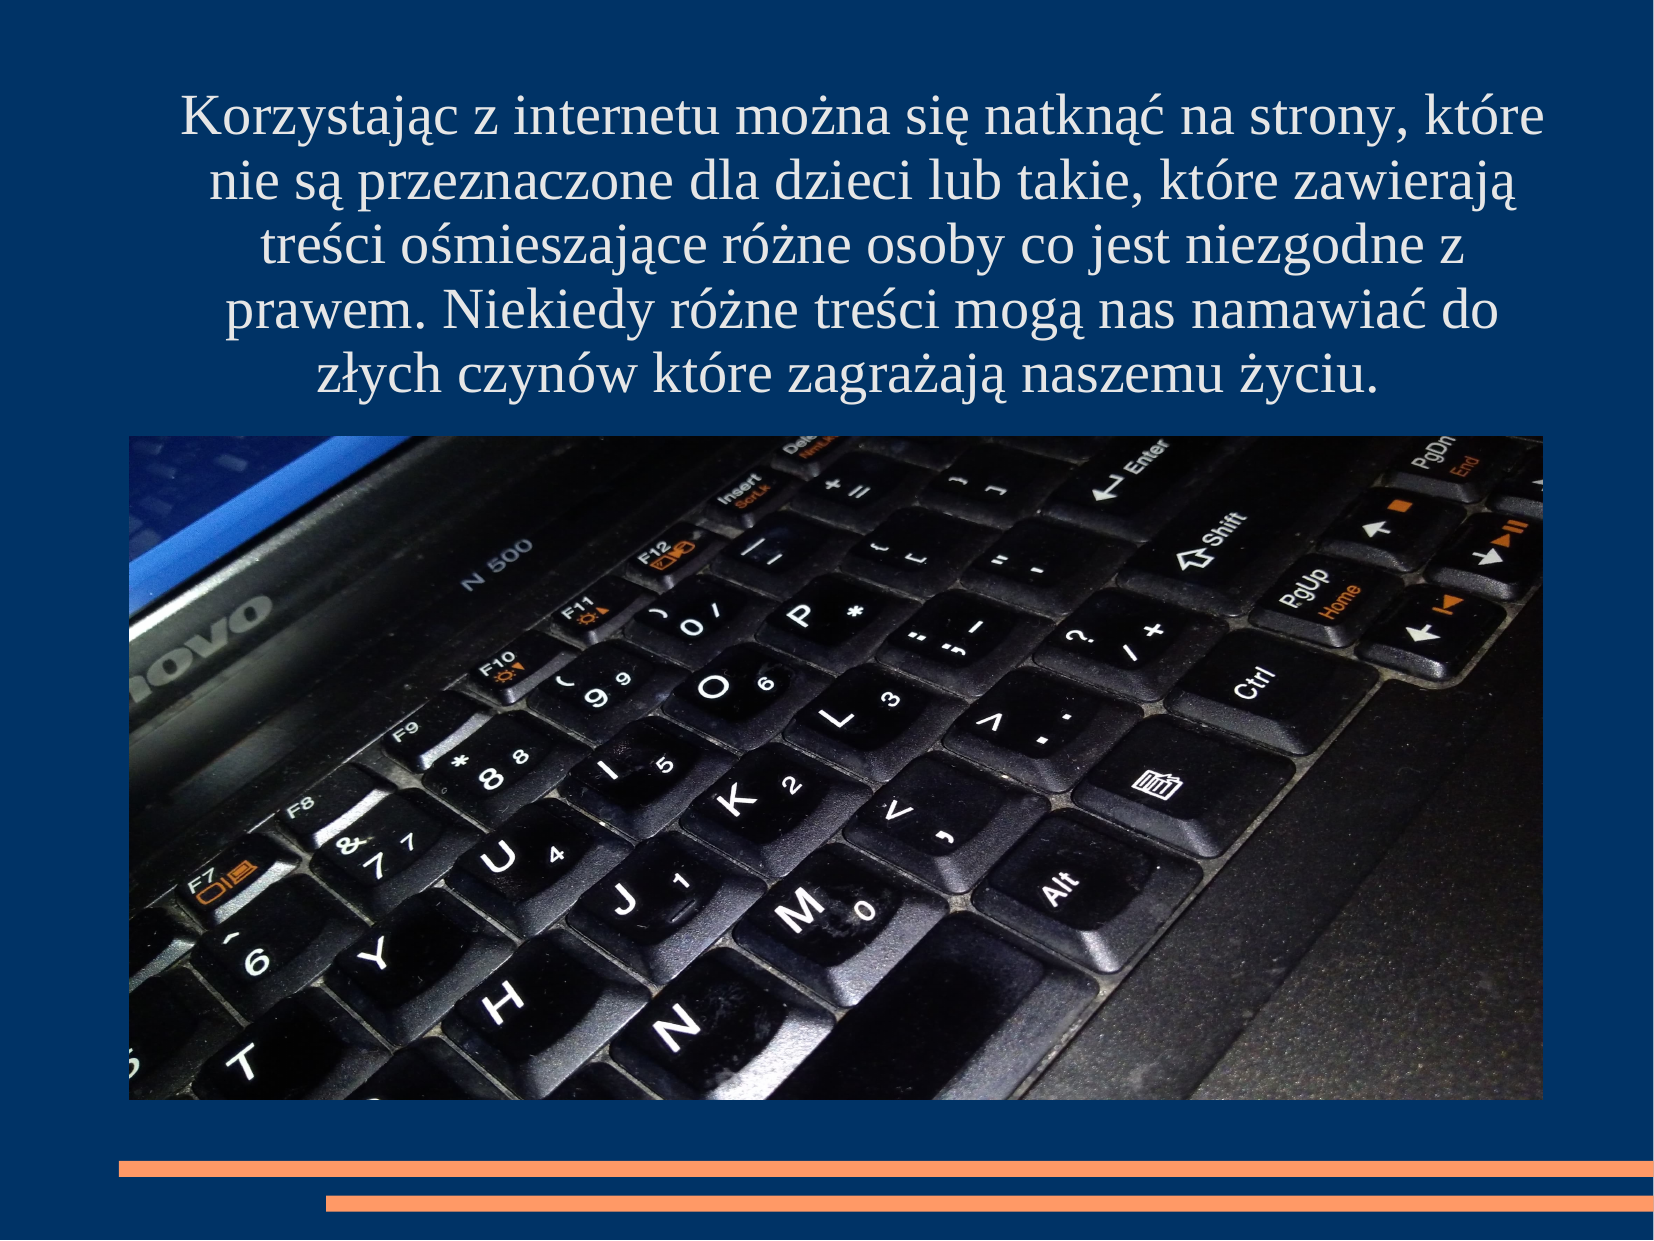

# Korzystając z internetu można się natknąć na strony, które nie są przeznaczone dla dzieci lub takie, które zawierają treści ośmieszające różne osoby co jest niezgodne z prawem. Niekiedy różne treści mogą nas namawiać do złych czynów które zagrażają naszemu życiu.